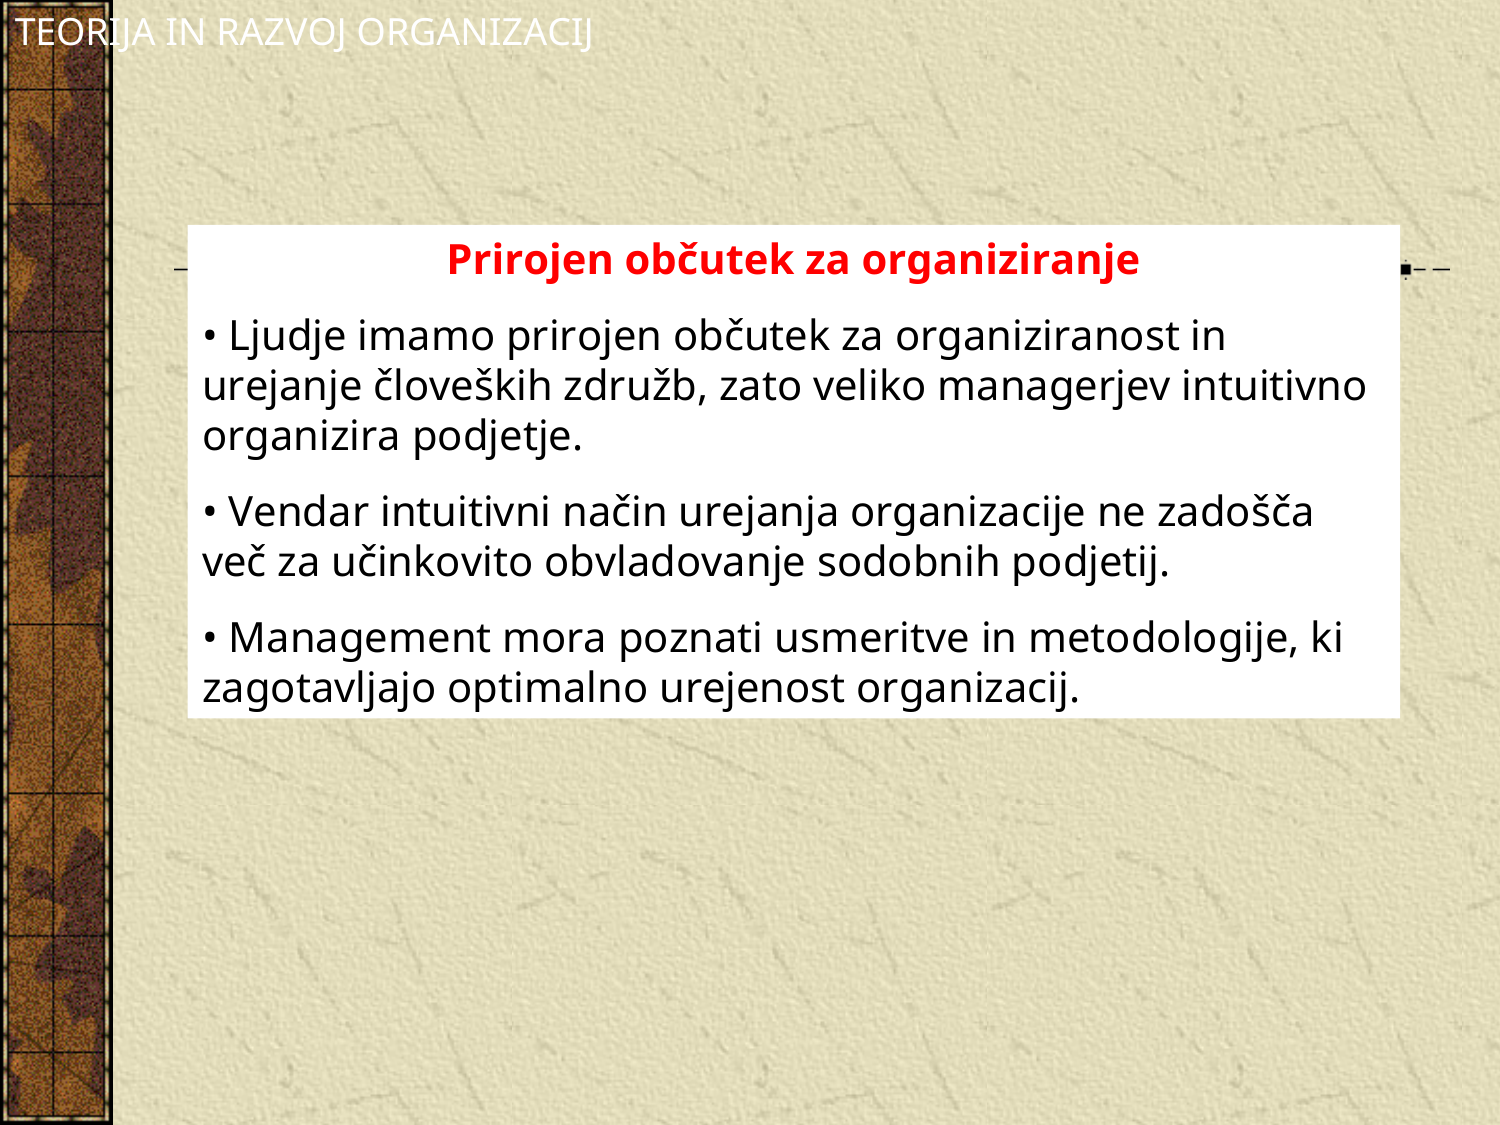

TEORIJA IN RAZVOJ ORGANIZACIJ
Prirojen občutek za organiziranje
• Ljudje imamo prirojen občutek za organiziranost in urejanje človeških združb, zato veliko managerjev intuitivno organizira podjetje.
• Vendar intuitivni način urejanja organizacije ne zadošča več za učinkovito obvladovanje sodobnih podjetij.
• Management mora poznati usmeritve in metodologije, ki zagotavljajo optimalno urejenost organizacij.